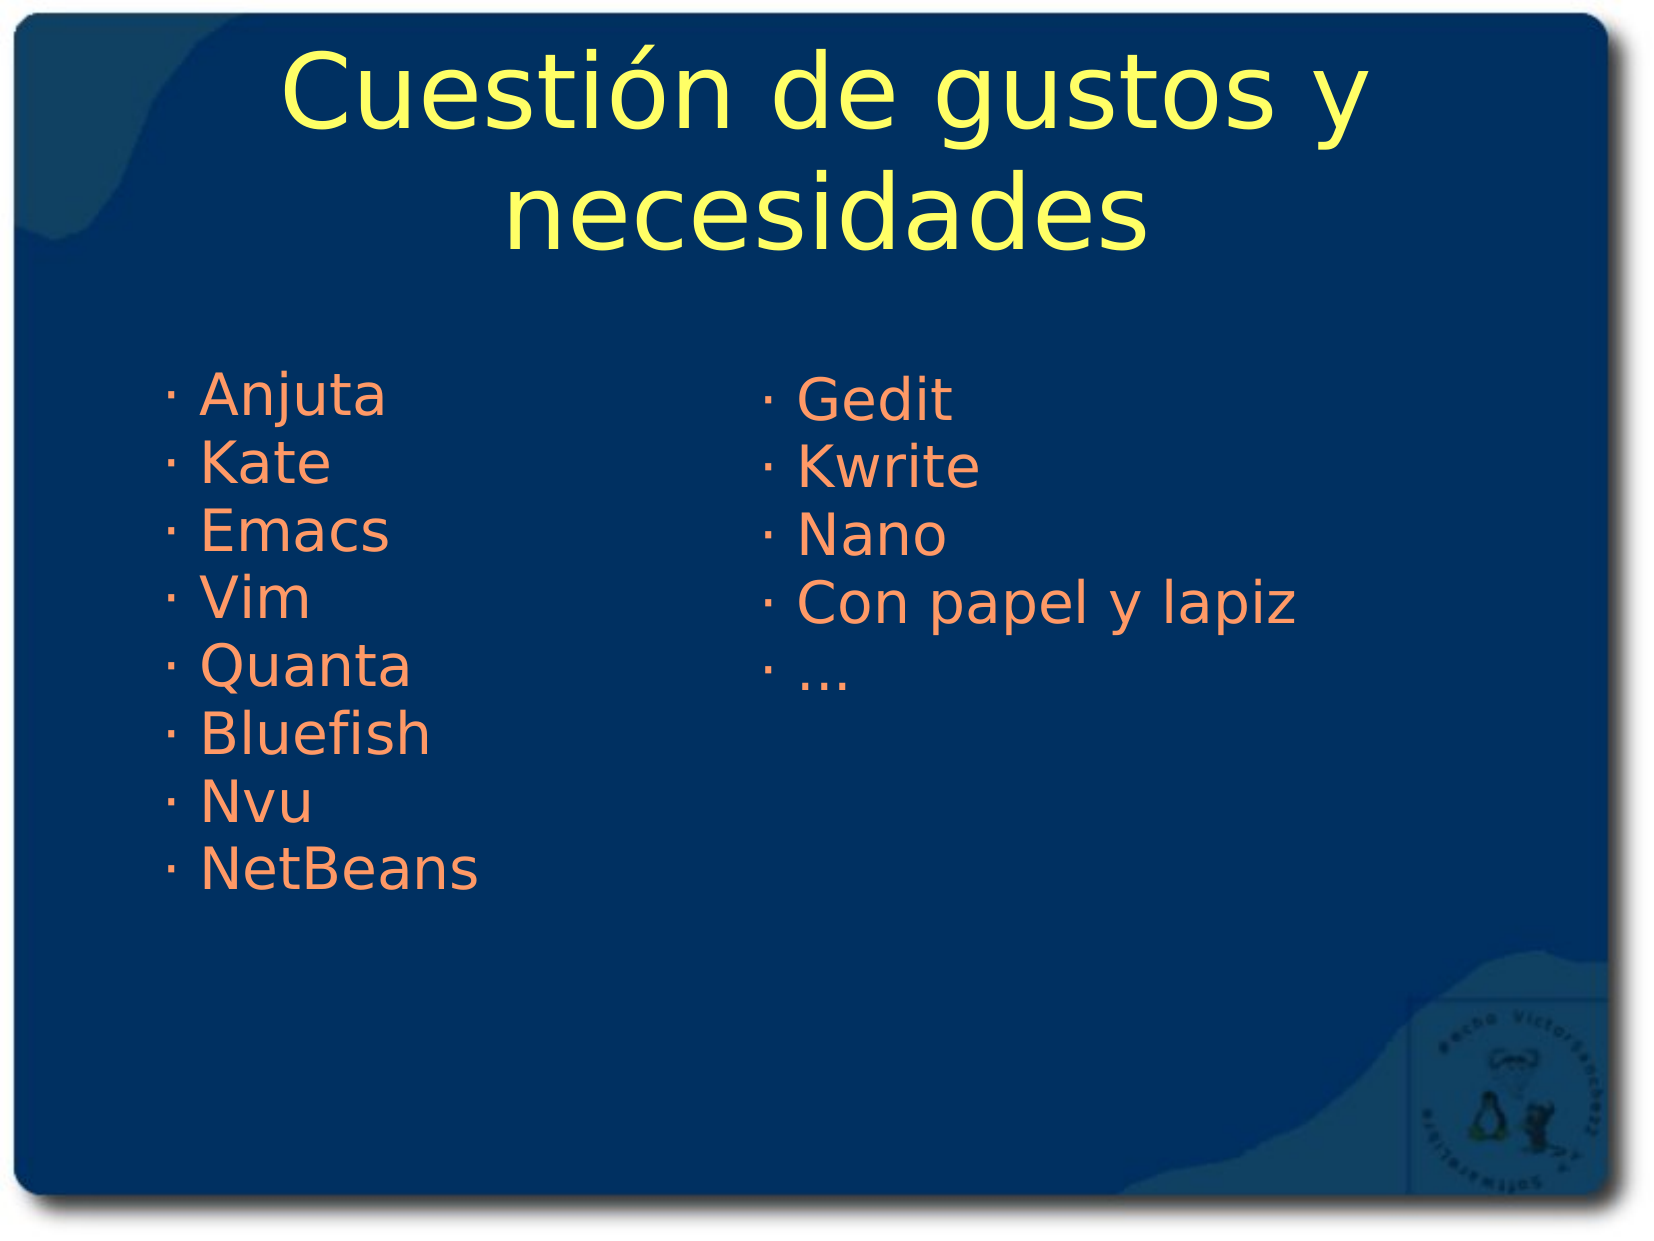

Cuestión de gustos y necesidades
#
· Anjuta
· Kate
· Emacs
· Vim
· Quanta
· Bluefish
· Nvu
· NetBeans
· Gedit
· Kwrite
· Nano
· Con papel y lapiz
· ...